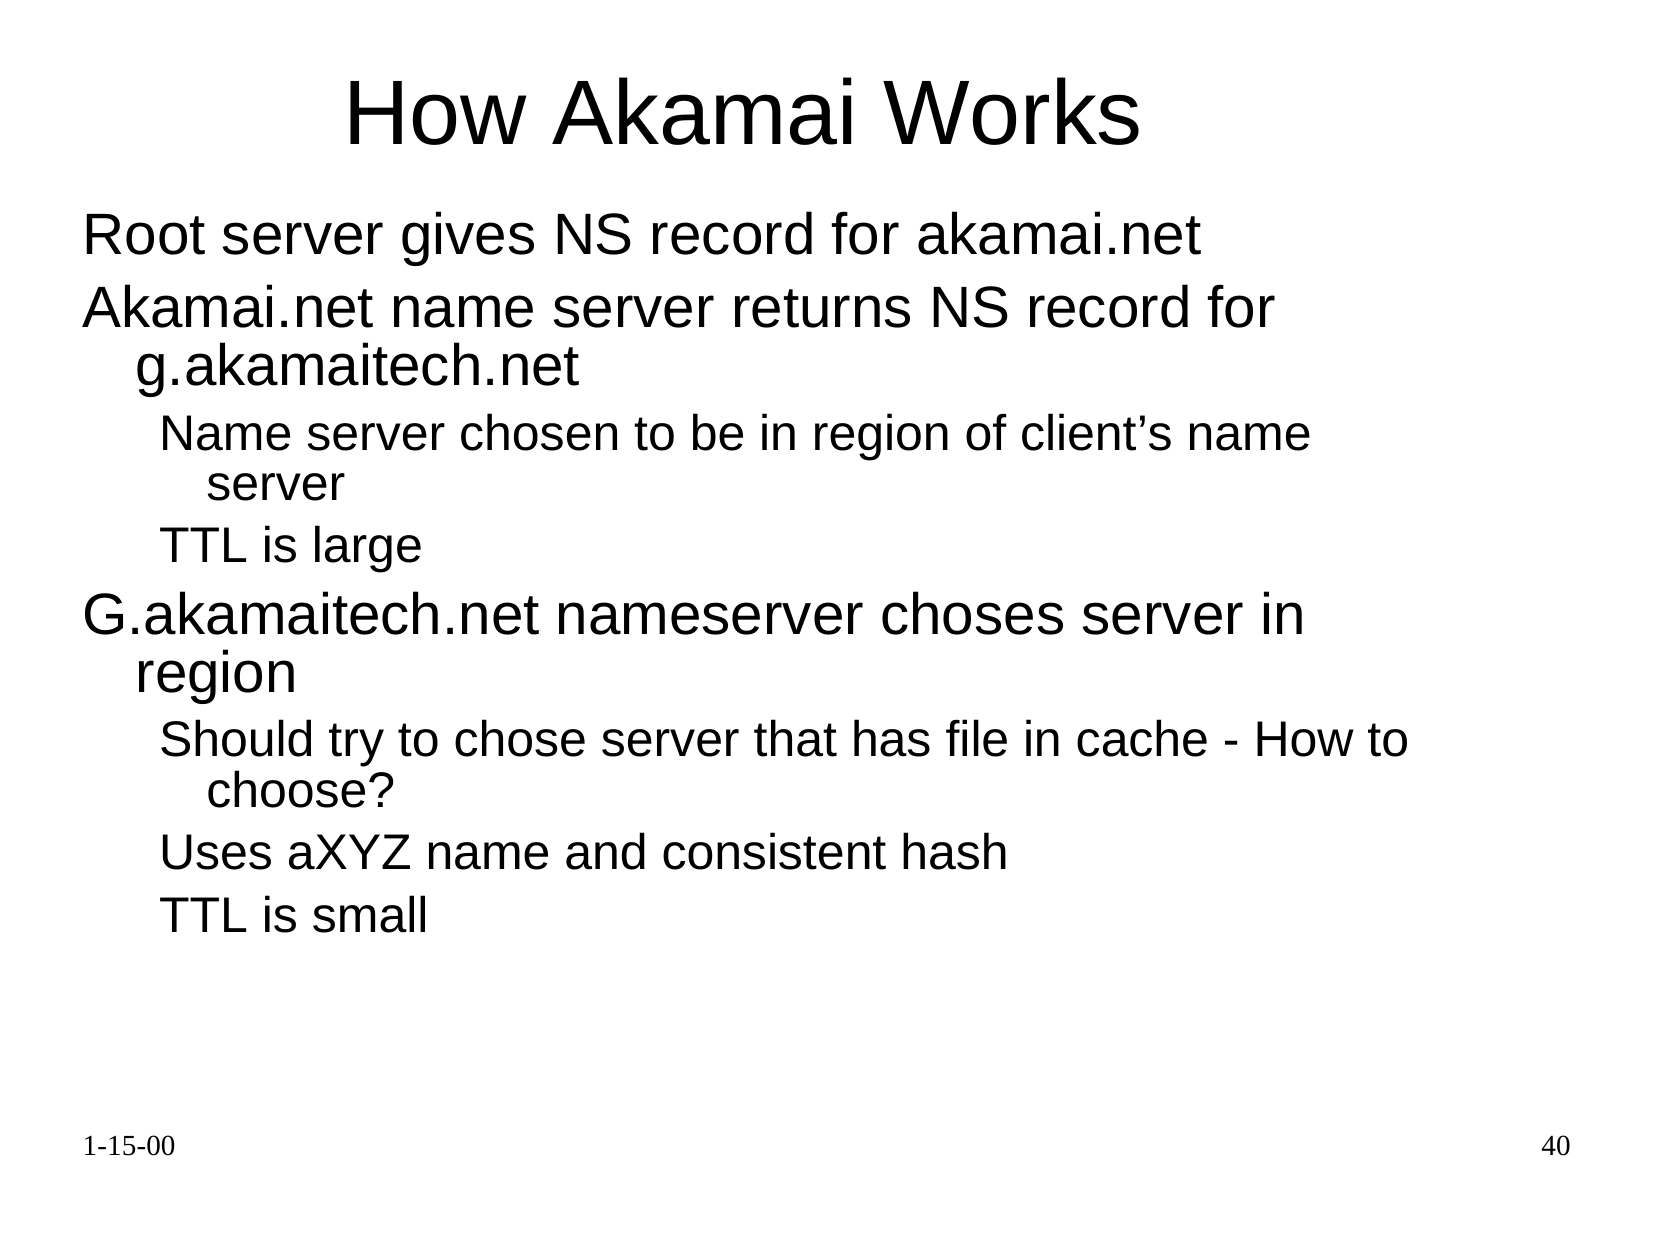

# How Akamai Works
Root server gives NS record for akamai.net
Akamai.net name server returns NS record for g.akamaitech.net
Name server chosen to be in region of client’s name server
TTL is large
G.akamaitech.net nameserver choses server in region
Should try to chose server that has file in cache - How to choose?
Uses aXYZ name and consistent hash
TTL is small
1-15-00
40